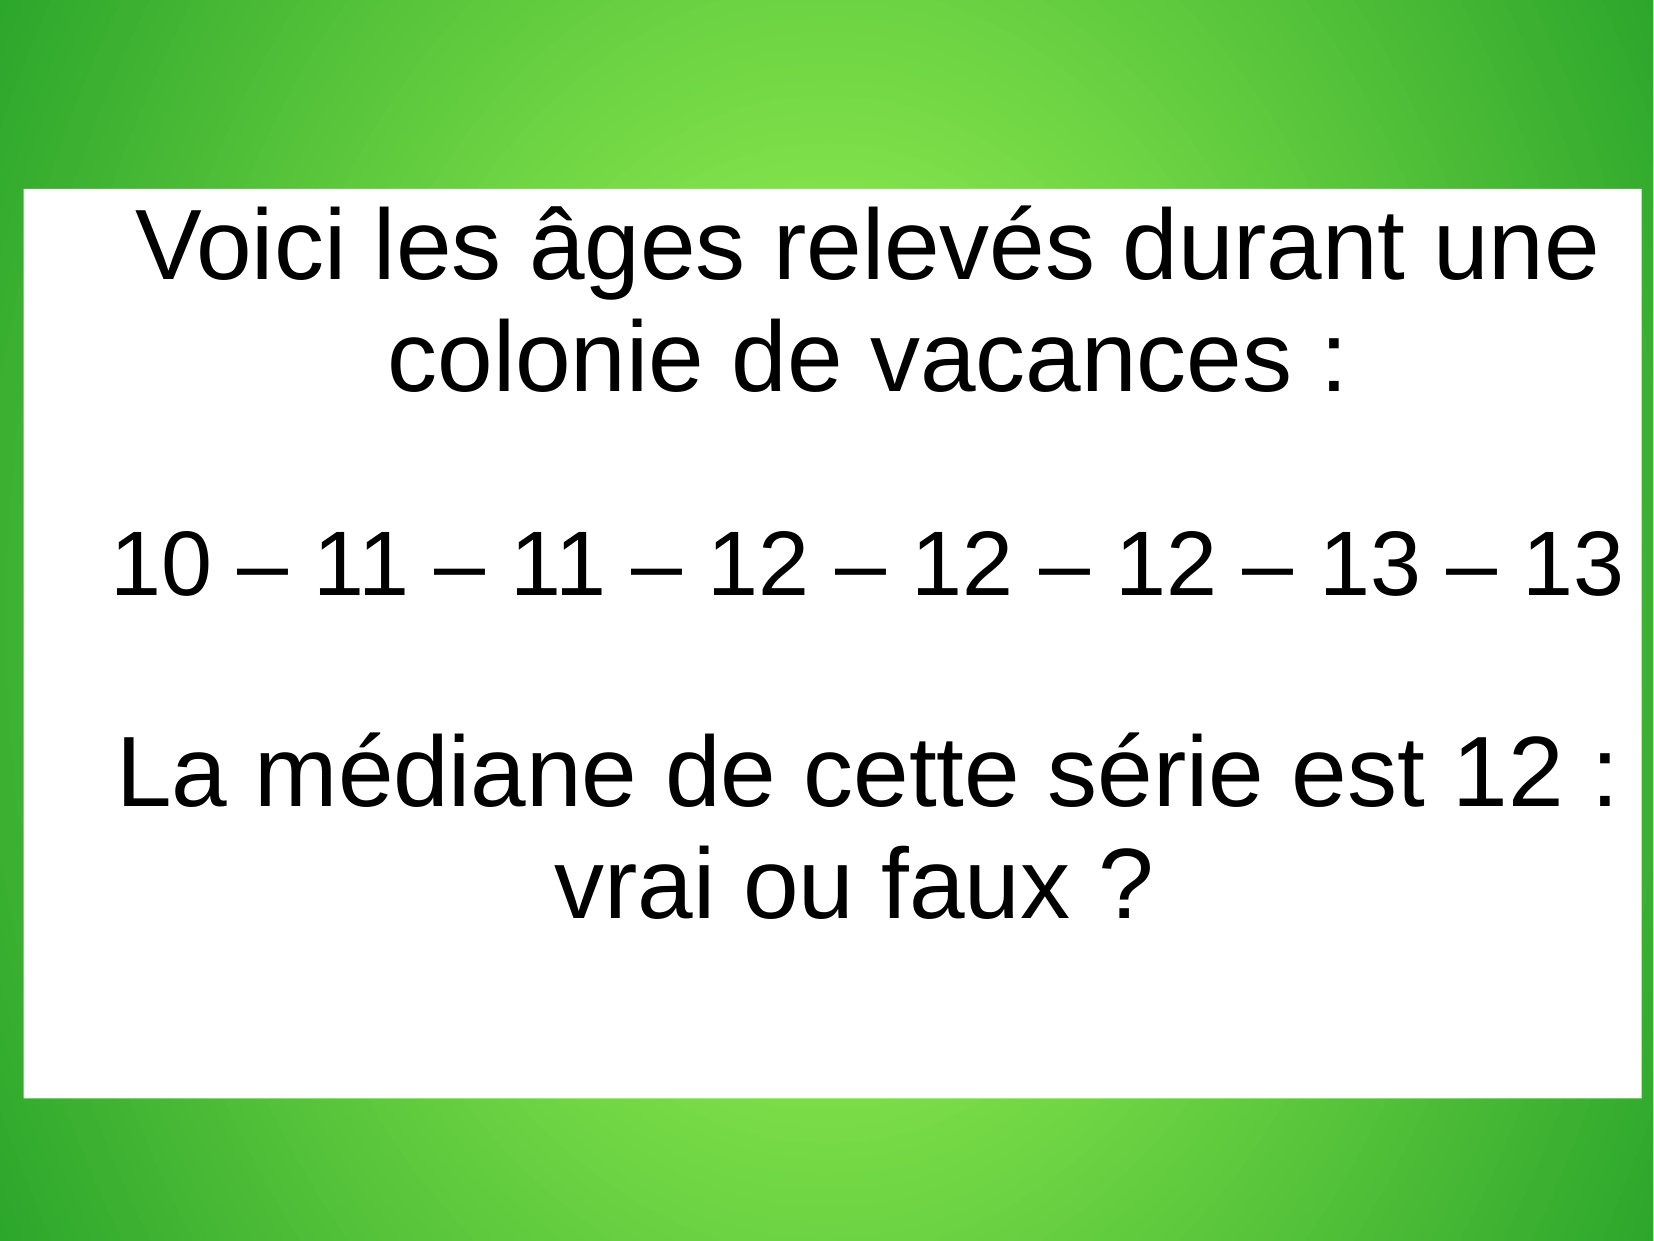

# Voici les âges relevés durant une colonie de vacances :
10 – 11 – 11 – 12 – 12 – 12 – 13 – 13
La médiane de cette série est 12 : vrai ou faux ?